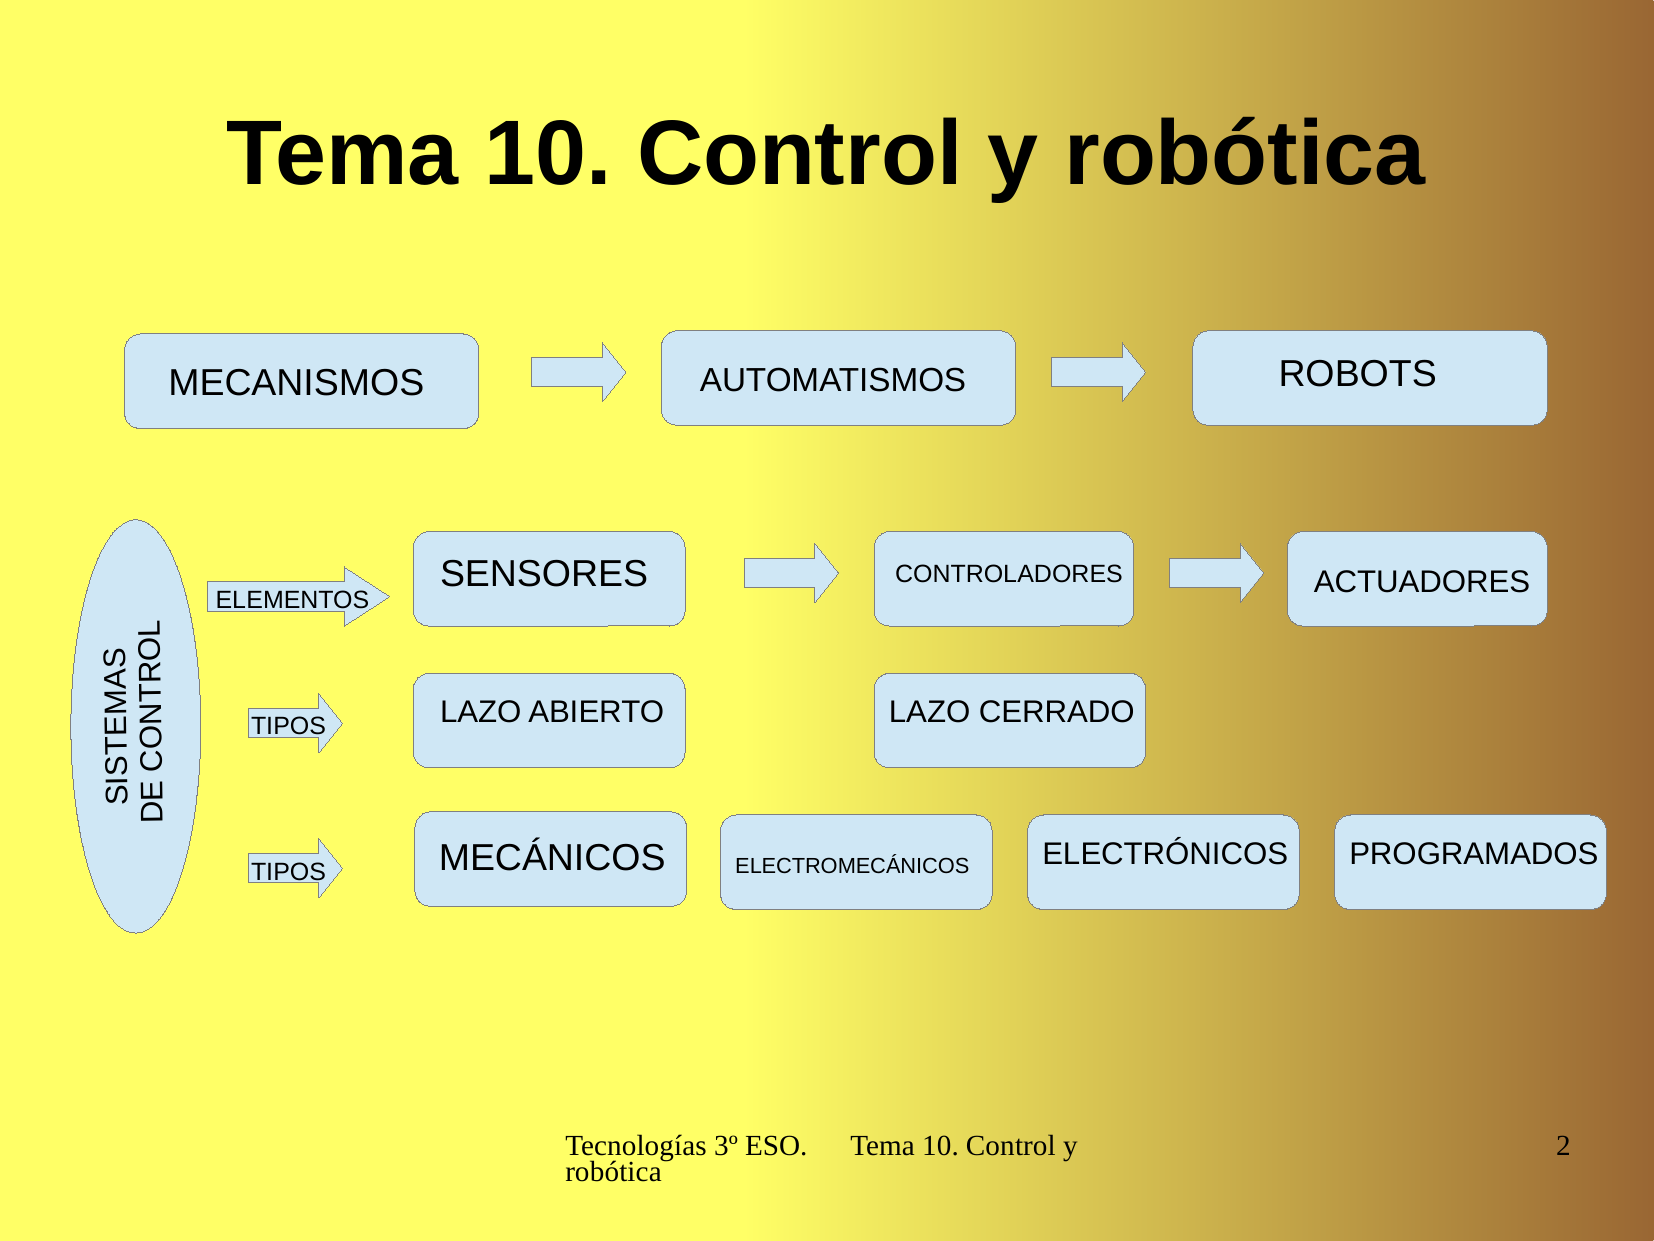

# Tema 10. Control y robótica
ROBOTS
MECANISMOS
AUTOMATISMOS
SENSORES
CONTROLADORES
ACTUADORES
ELEMENTOS
SISTEMAS
 DE CONTROL
LAZO ABIERTO
LAZO CERRADO
TIPOS
 MECÁNICOS
ELECTRÓNICOS
PROGRAMADOS
ELECTROMECÁNICOS
TIPOS
Tecnologías 3º ESO. Tema 10. Control y robótica
2